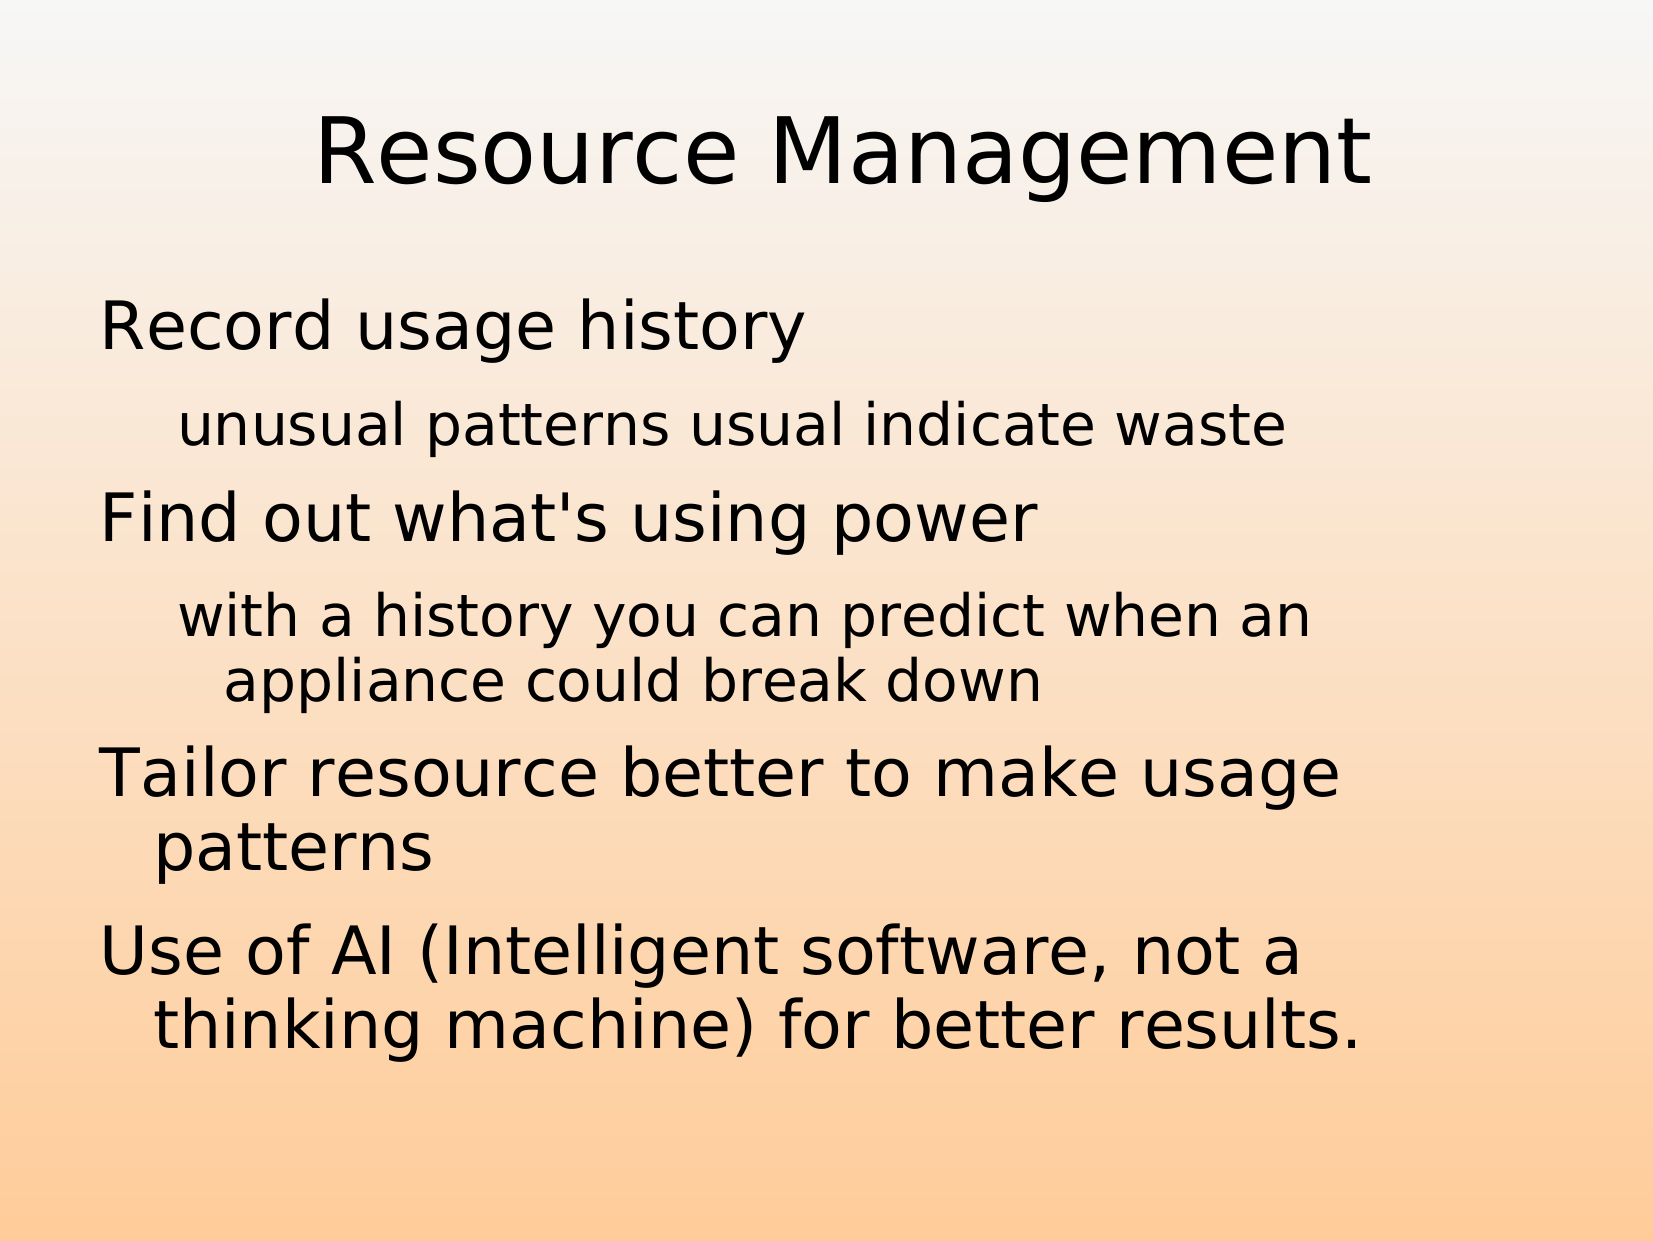

# Resource Management
Record usage history
unusual patterns usual indicate waste
Find out what's using power
with a history you can predict when an appliance could break down
Tailor resource better to make usage patterns
Use of AI (Intelligent software, not a thinking machine) for better results.